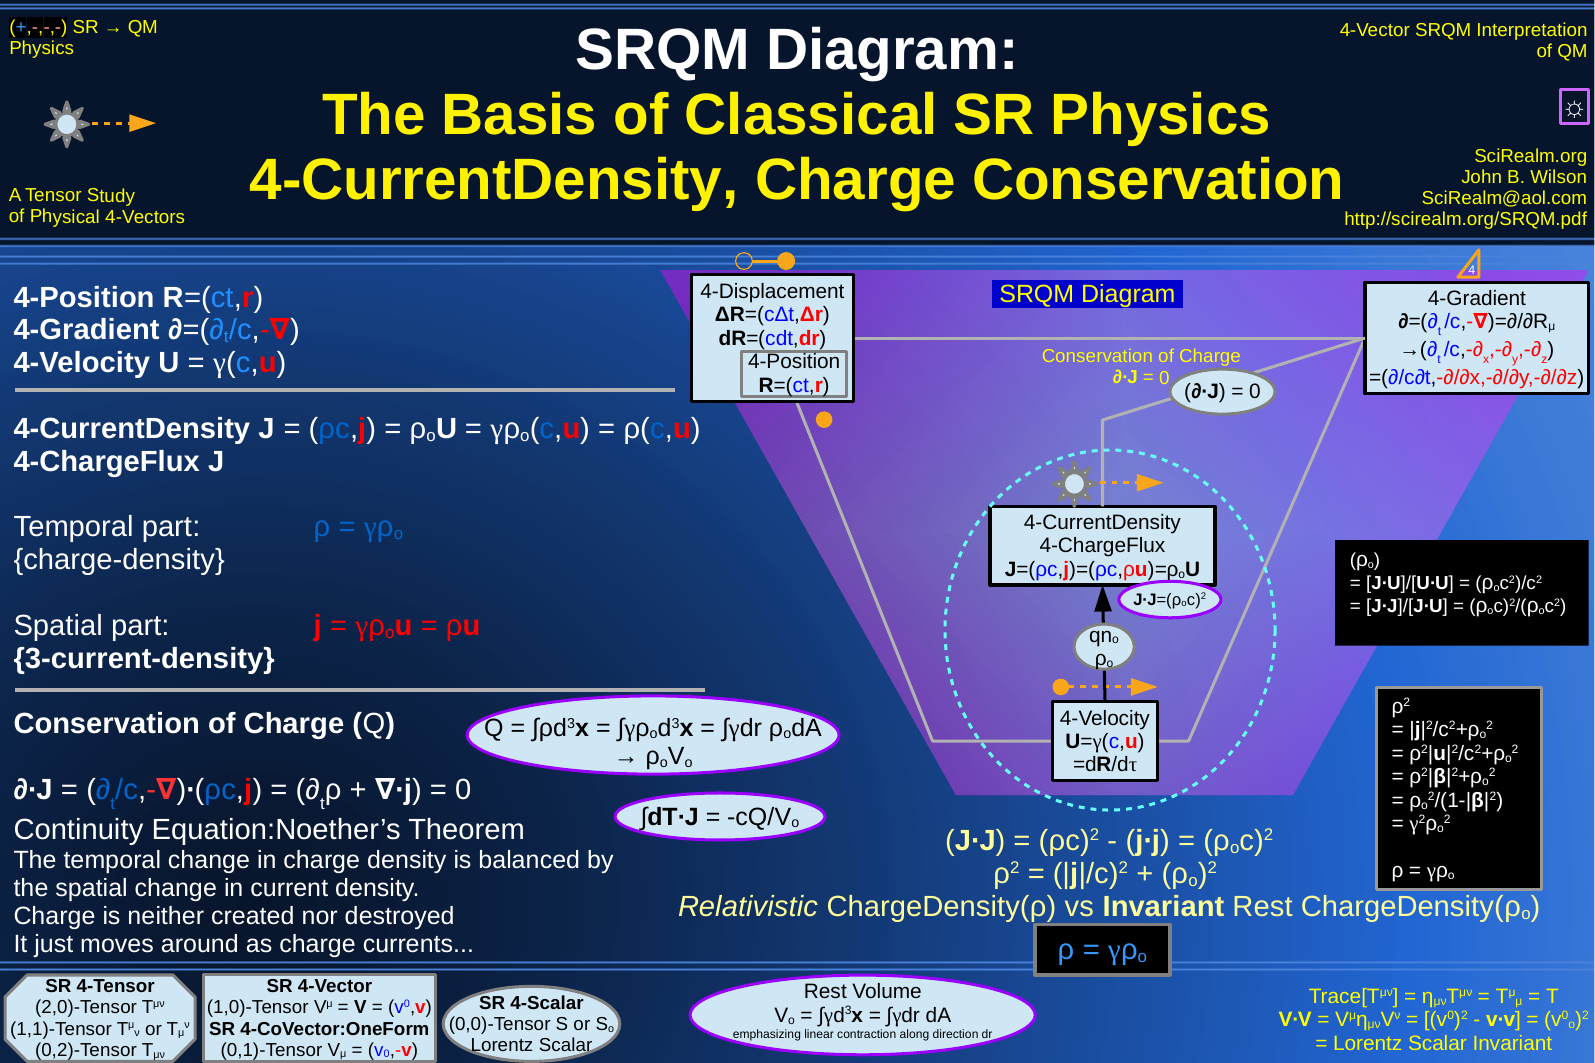

(+,-,-,-) SR → QM
Physics
A Tensor Study
of Physical 4-Vectors
4-Vector SRQM Interpretation
of QM
SciRealm.org
John B. Wilson
SciRealm@aol.com
http://scirealm.org/SRQM.pdf
# SRQM Diagram: The Basis of Classical SR Physics 4-CurrentDensity, Charge Conservation
☼
4
 SRQM Diagram
4-Position R=(ct,r)
4-Gradient ∂=(∂t/c,-∇)
4-Velocity U = γ(c,u)
4-CurrentDensity J = (ρc,j) = ρoU = γρo(c,u) = ρ(c,u)
4-ChargeFlux J
Temporal part:		ρ = γρo
{charge-density}
Spatial part: 		j = γρou = ρu
{3-current-density}
Conservation of Charge (Q)
∂∙J = (∂t/c,-∇)∙(ρc,j) = (∂tρ + ∇∙j) = 0
Continuity Equation:Noether’s Theorem
The temporal change in charge density is balanced by
the spatial change in current density.
Charge is neither created nor destroyed
It just moves around as charge currents...
4-Displacement
ΔR=(cΔt,Δr)
dR=(cdt,dr)
4-Gradient
∂=(∂t /c,-∇)=∂/∂Rμ
→(∂t /c,-∂x,-∂y,-∂z)
=(∂/c∂t,-∂/∂x,-∂/∂y,-∂/∂z)
Conservation of Charge
∂∙J = 0
4-Position
R=(ct,r)
(∂∙J) = 0
4-CurrentDensity
4-ChargeFlux
J=(ρc,j)=(ρc,ρu)=ρoU
(ρo)
= [J∙U]/[U∙U] = (ρoc2)/c2
= [J∙J]/[J∙U] = (ρoc)2/(ρoc2)
J∙J=(ρoc)2
qno
ρo
ρ2
= |j|2/c2+ρo2
= ρ2|u|2/c2+ρo2
= ρ2|β|2+ρo2
= ρo2/(1-|β|2)
= γ2ρo2
ρ = γρo
Q = ∫ρd3x = ∫γρod3x = ∫γdr ρodA
→ ρoVo
4-Velocity
U=γ(c,u)
=dR/dτ
∫dT∙J = -cQ/Vo
(J∙J) = (ρc)2 - (j∙j) = (ρoc)2
ρ2 = (|j|/c)2 + (ρo)2
Relativistic ChargeDensity(ρ) vs Invariant Rest ChargeDensity(ρo)
ρ = γρo
SR 4-Tensor
(2,0)-Tensor Tμν
(1,1)-Tensor Tμν or Tμν
(0,2)-Tensor Tμν
SR 4-Vector
(1,0)-Tensor Vμ = V = (v0,v)
SR 4-CoVector:OneForm
(0,1)-Tensor Vμ = (v0,-v)
Rest Volume
Vo = ∫γd3x = ∫γdr dA
emphasizing linear contraction along direction dr
Trace[Tμν] = ημνTμν = Tμμ = T
V∙V = VμημνVν = [(v0)2 - v∙v] = (v0o)2
= Lorentz Scalar Invariant
SR 4-Scalar
(0,0)-Tensor S or So
Lorentz Scalar